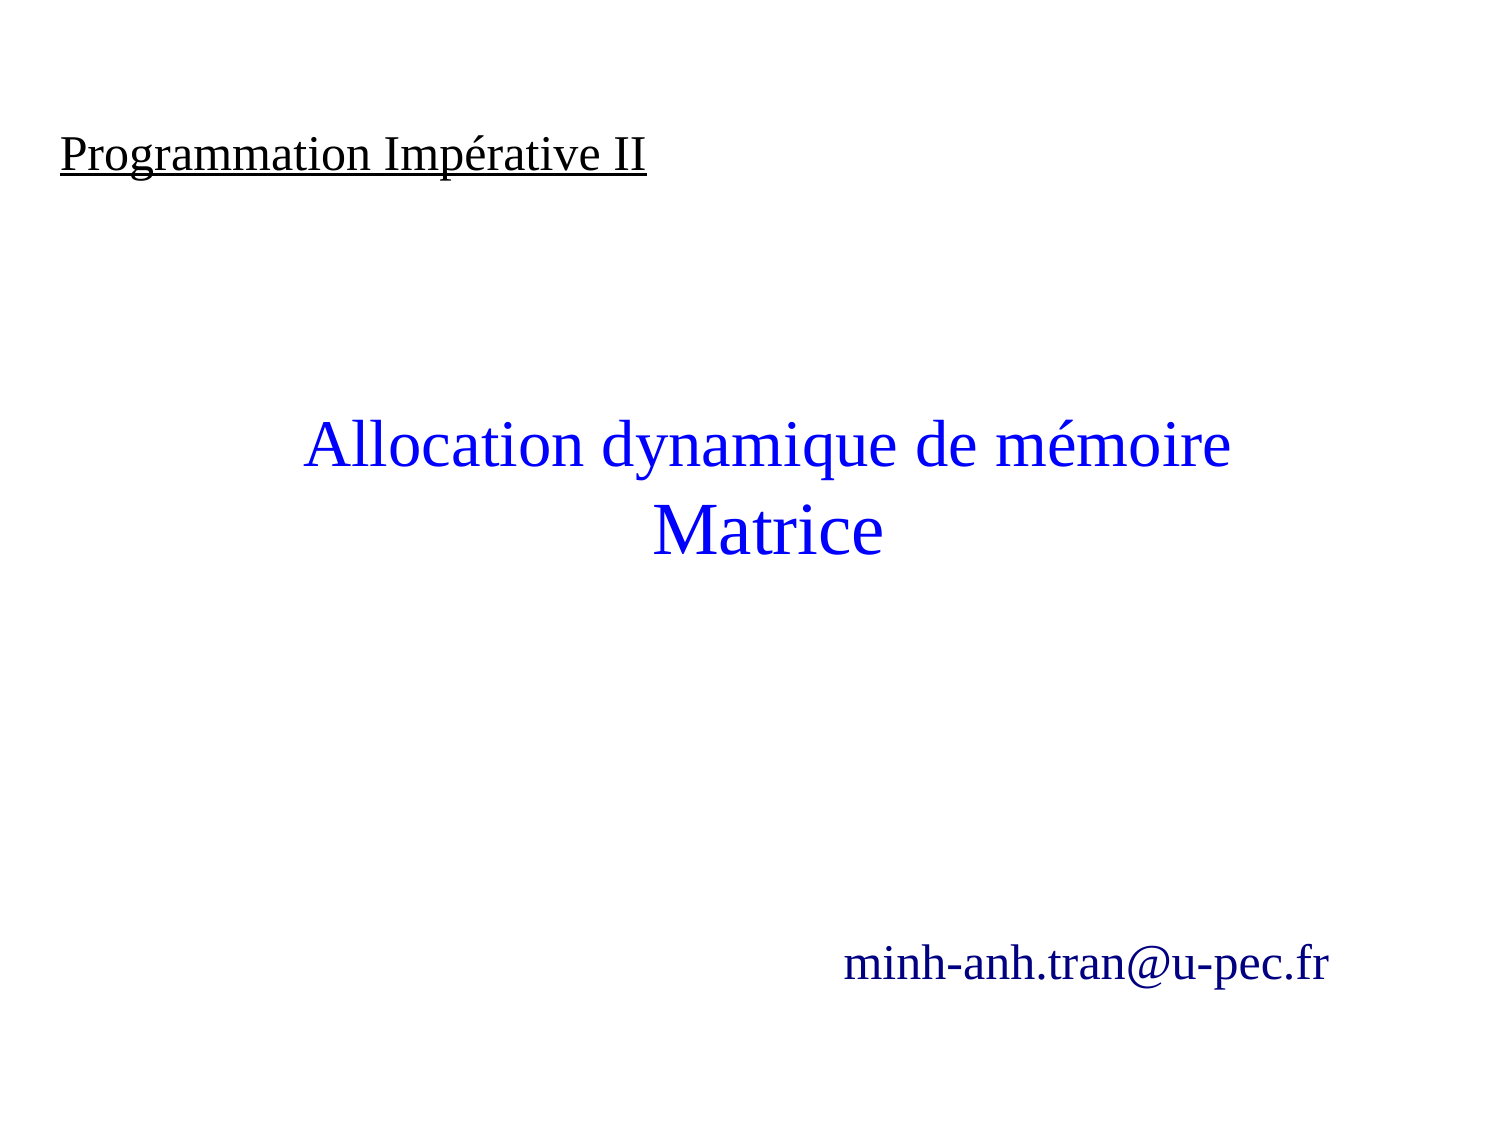

Programmation Impérative II
Allocation dynamique de mémoire
Matrice
minh-anh.tran@u-pec.fr